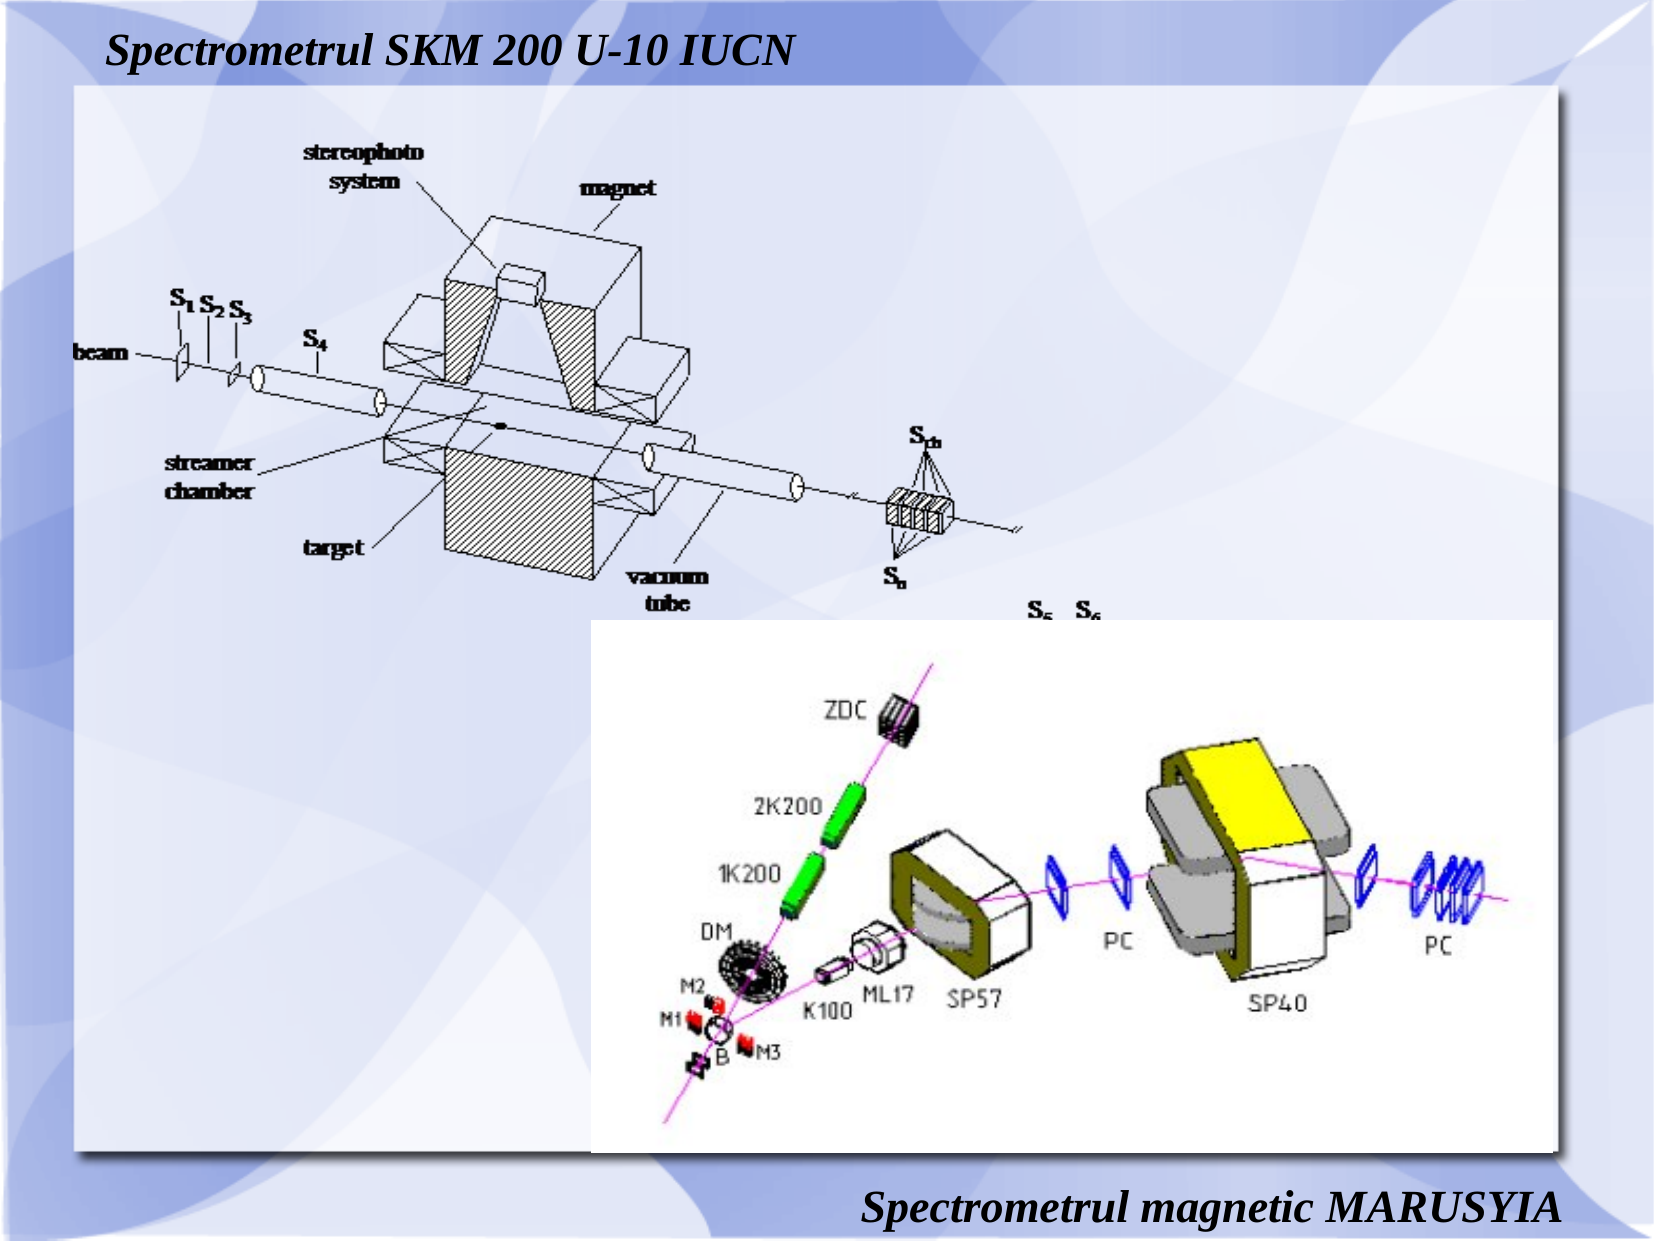

Spectrometrul SKM 200 U-10 IUCN
Spectrometrul magnetic MARUSYIA